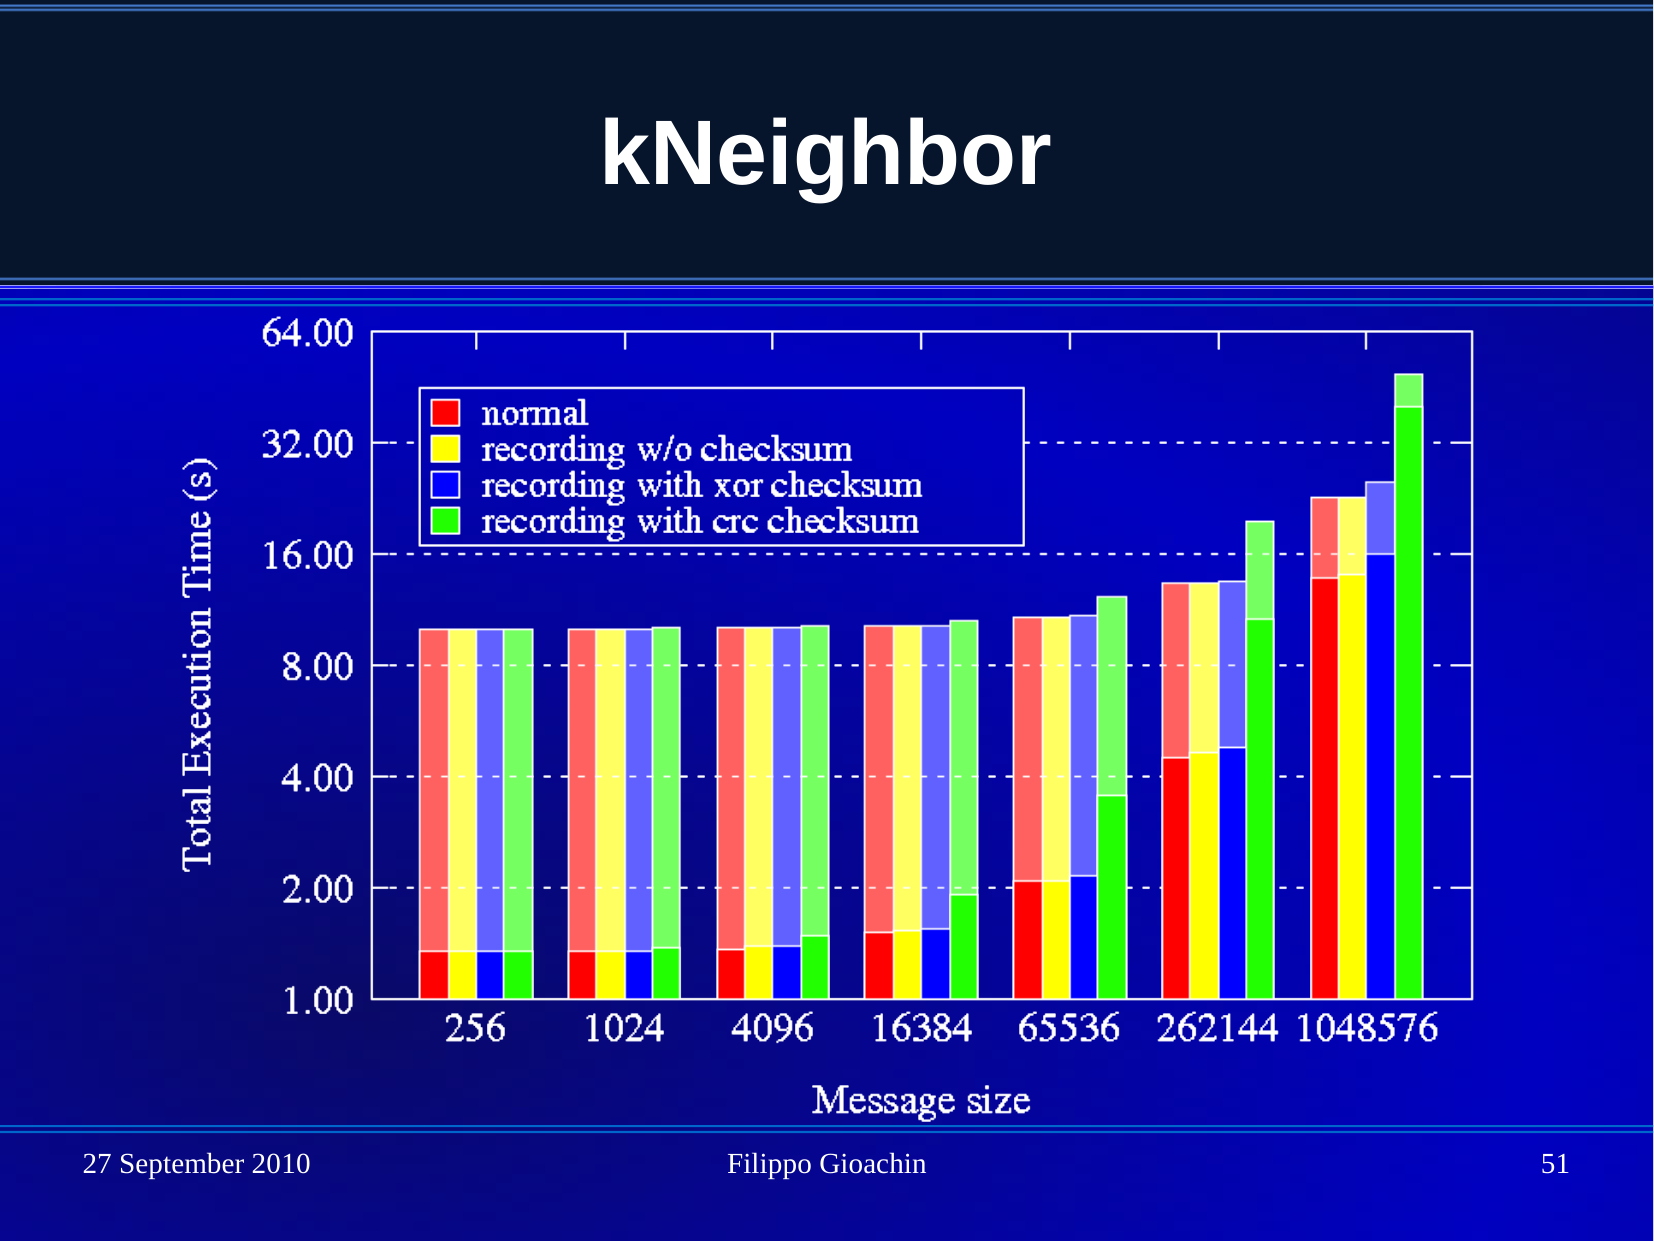

# kNeighbor
27 September 2010
Filippo Gioachin
51